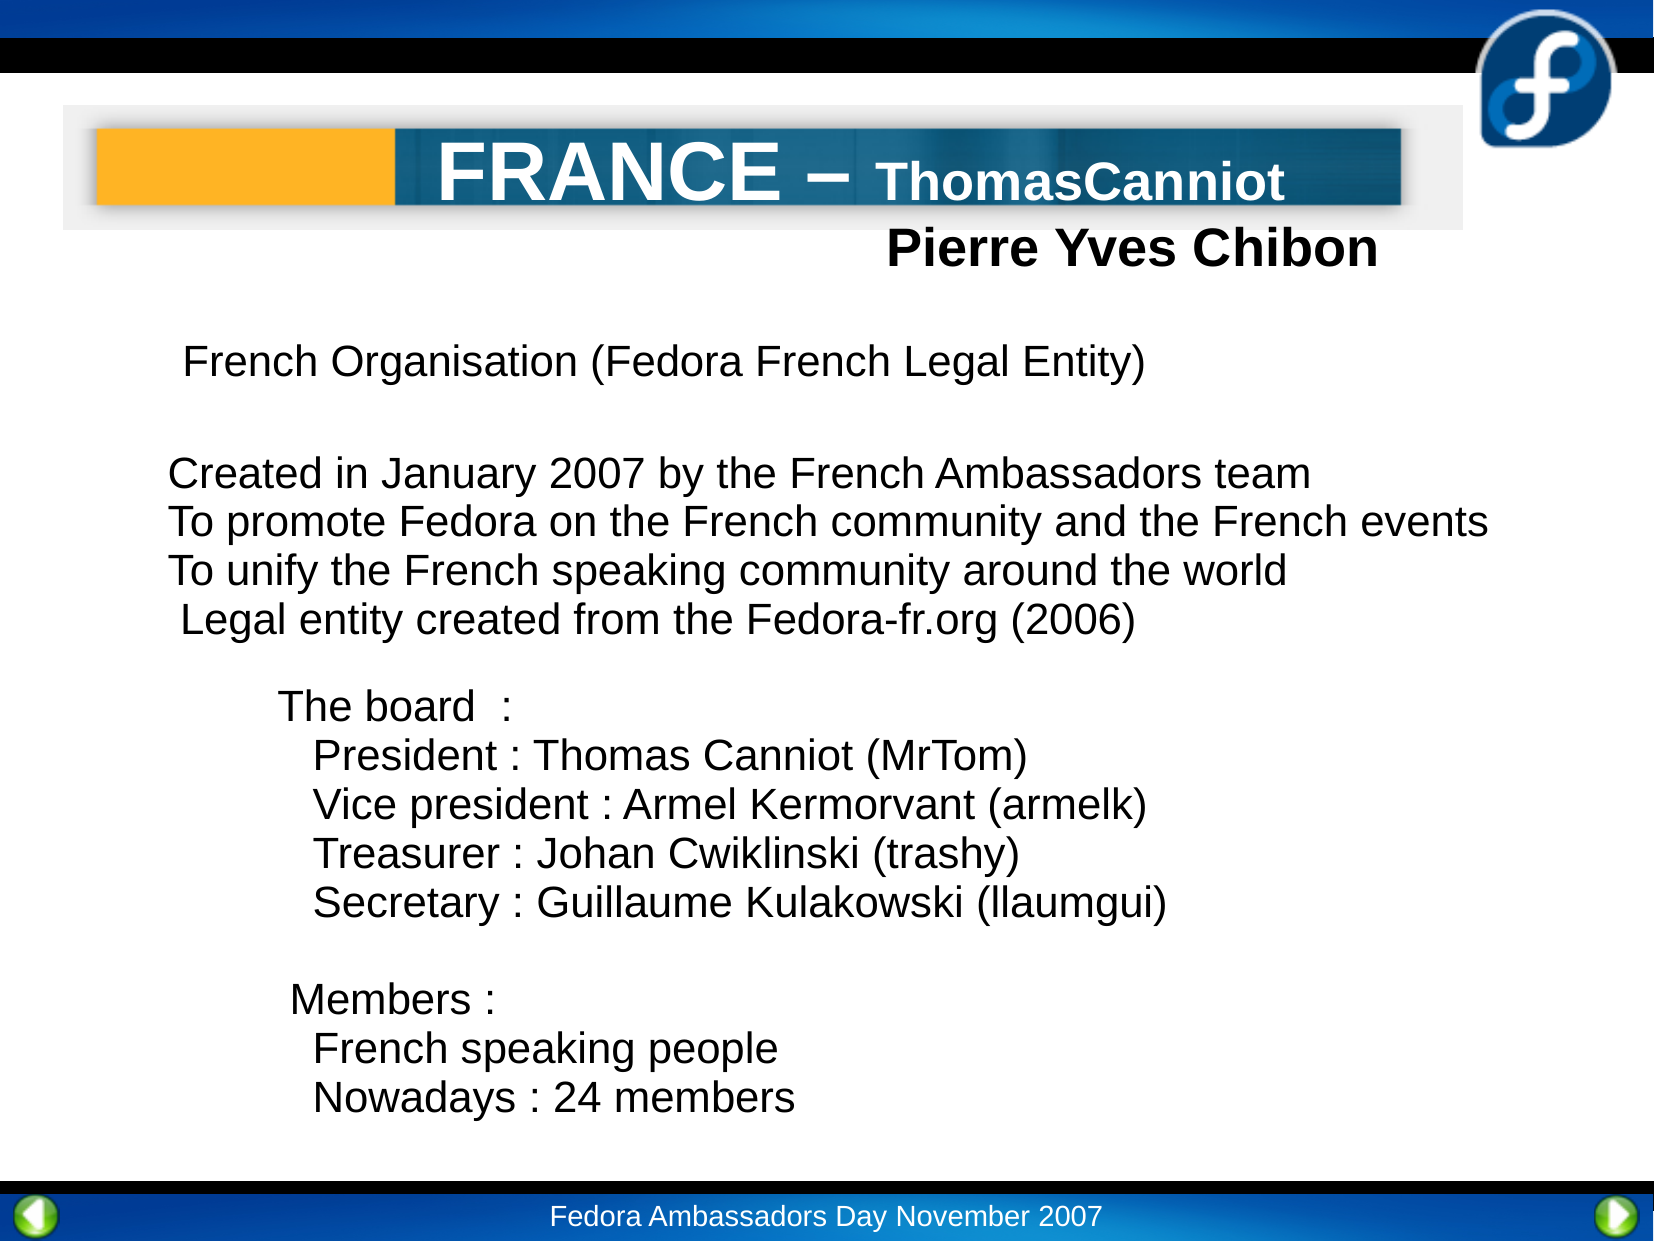

FRANCE – ThomasCanniot
						Pierre Yves Chibon
French Organisation (Fedora French Legal Entity)
 Created in January 2007 by the French Ambassadors team
 To promote Fedora on the French community and the French events
 To unify the French speaking community around the world
 Legal entity created from the Fedora-fr.org (2006)
The board :
President : Thomas Canniot (MrTom)
Vice president : Armel Kermorvant (armelk)
Treasurer : Johan Cwiklinski (trashy)
Secretary : Guillaume Kulakowski (llaumgui)
 Members :
French speaking people
Nowadays : 24 members